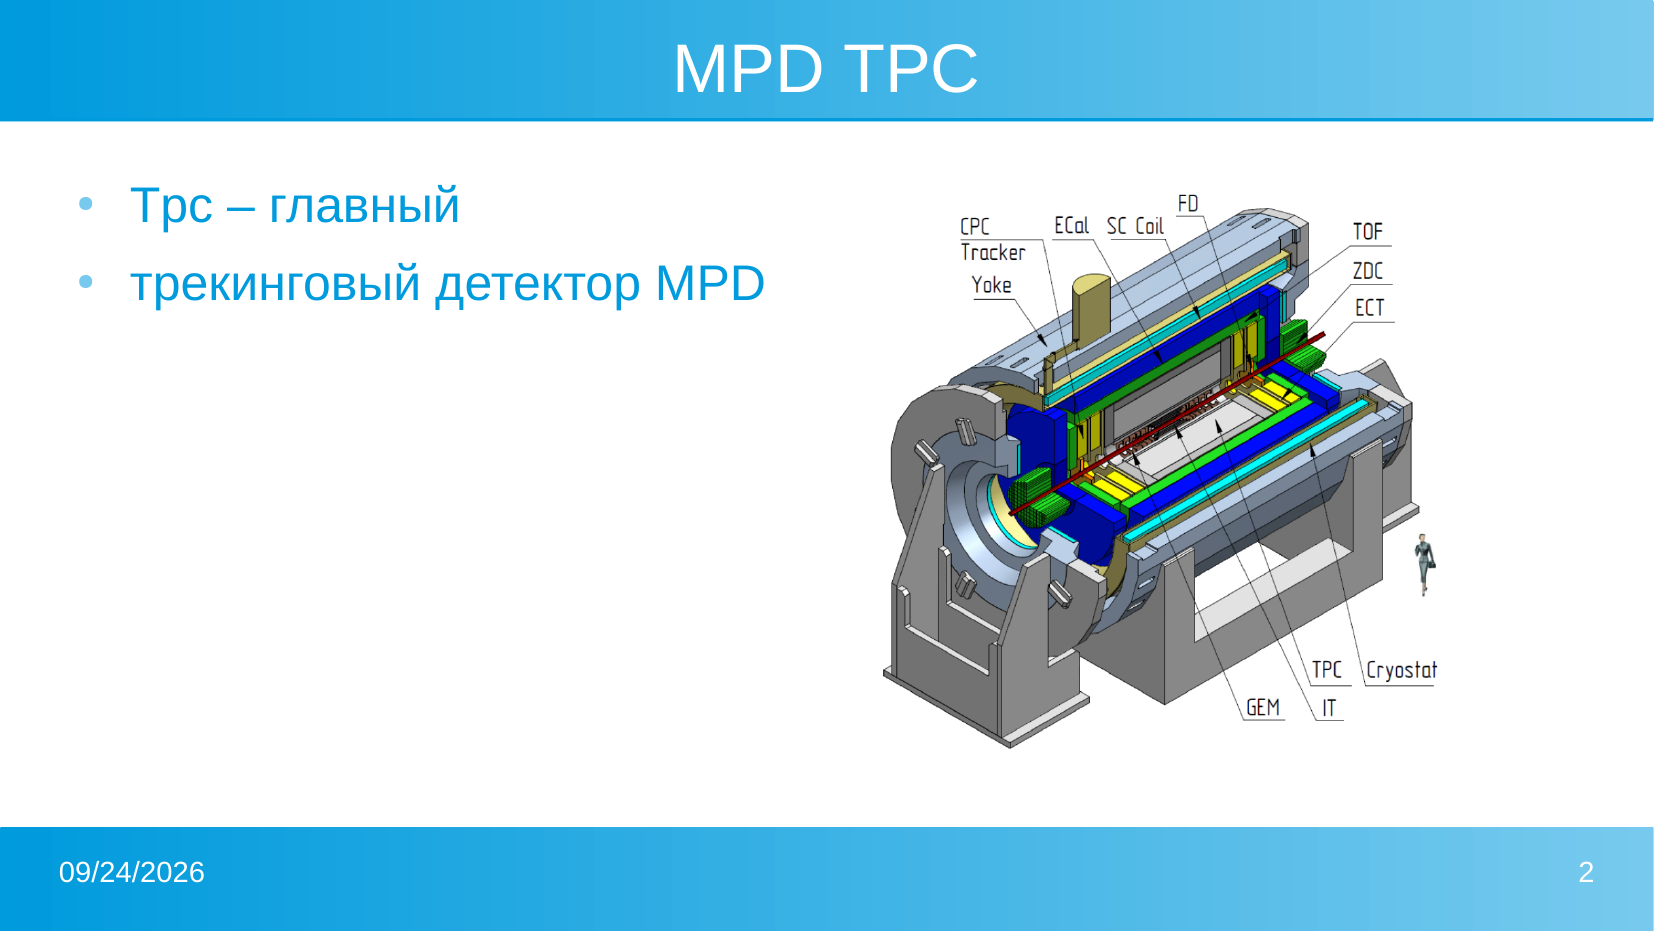

# MPD TPC
Tpc – главный
трекинговый детектор MPD
2